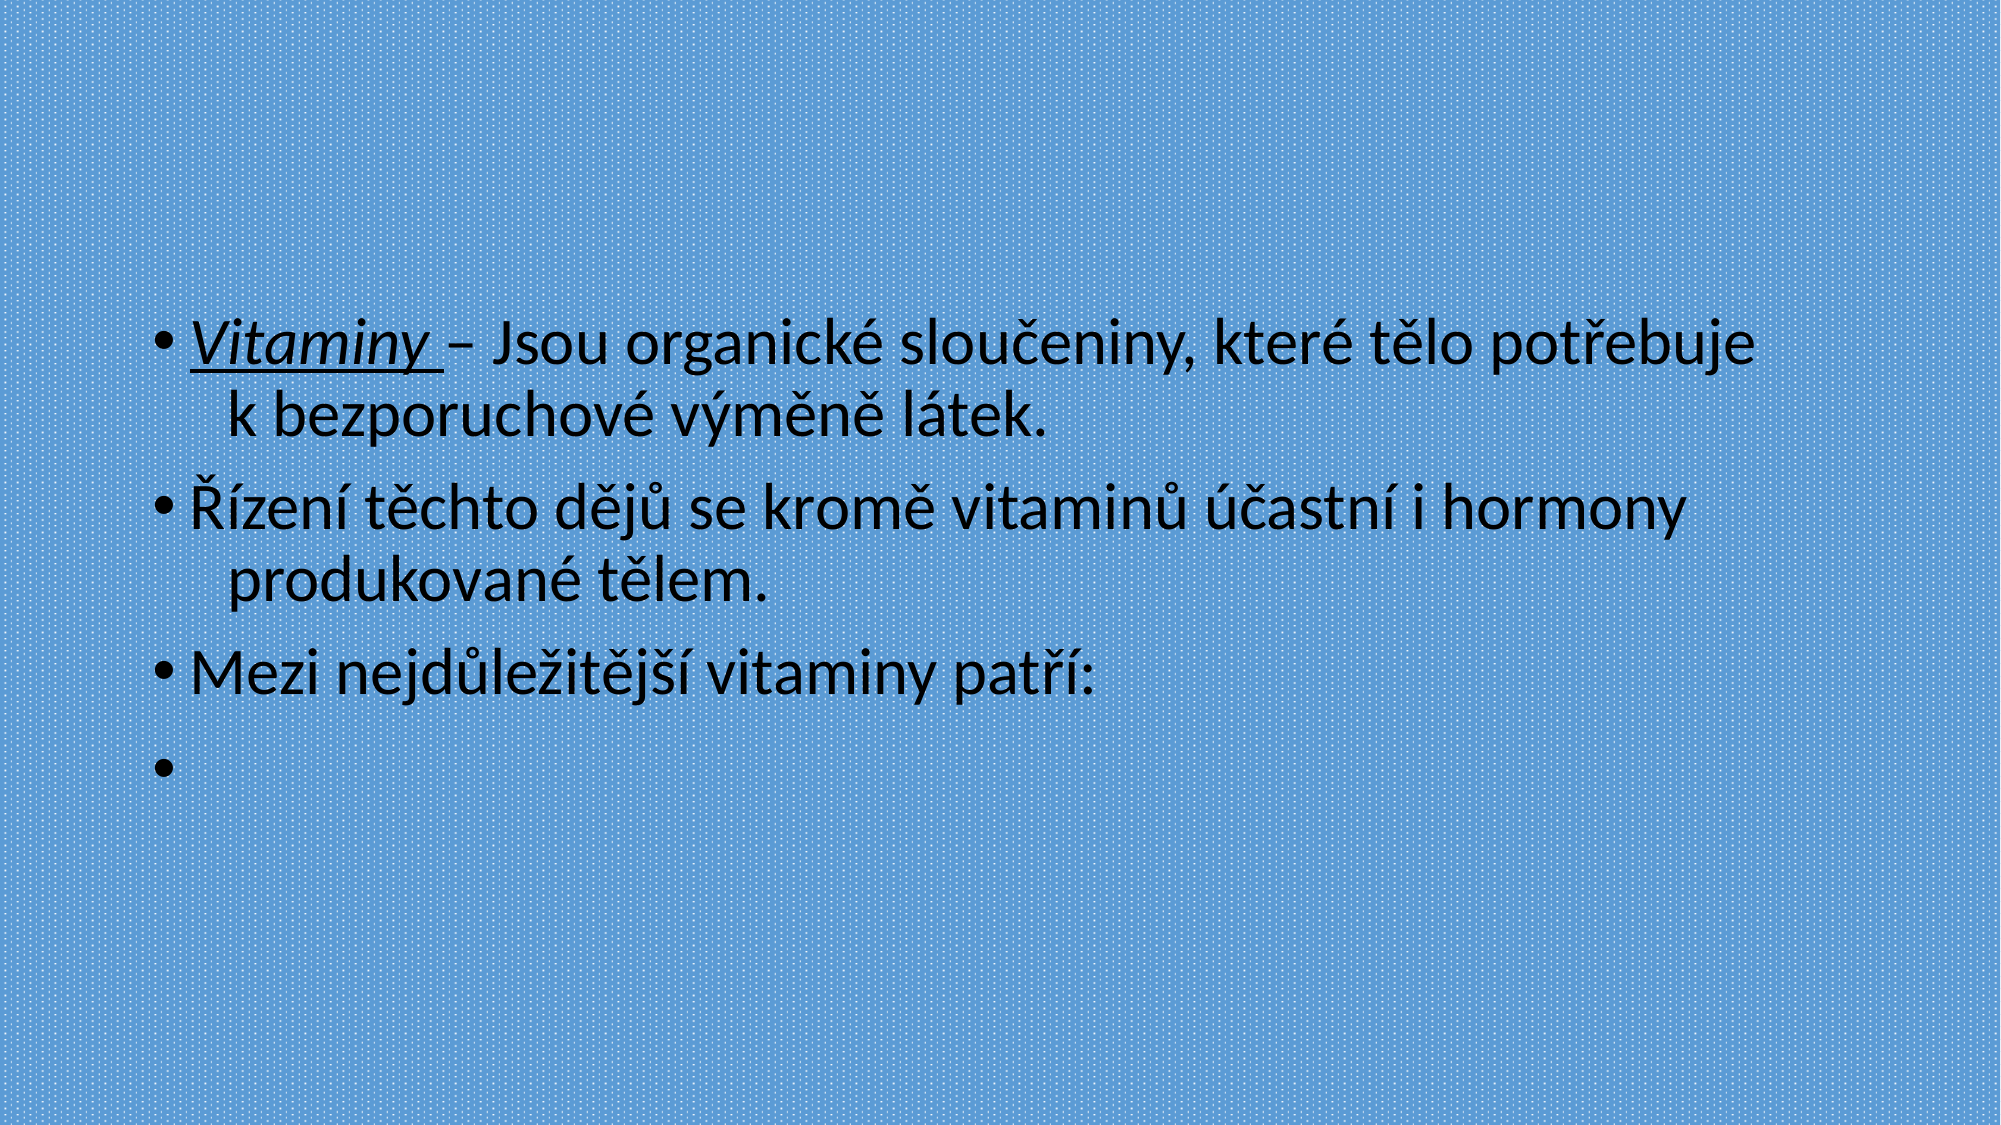

#
Vitaminy – Jsou organické sloučeniny, které tělo potřebuje k bezporuchové výměně látek.
Řízení těchto dějů se kromě vitaminů účastní i hormony produkované tělem.
Mezi nejdůležitější vitaminy patří: